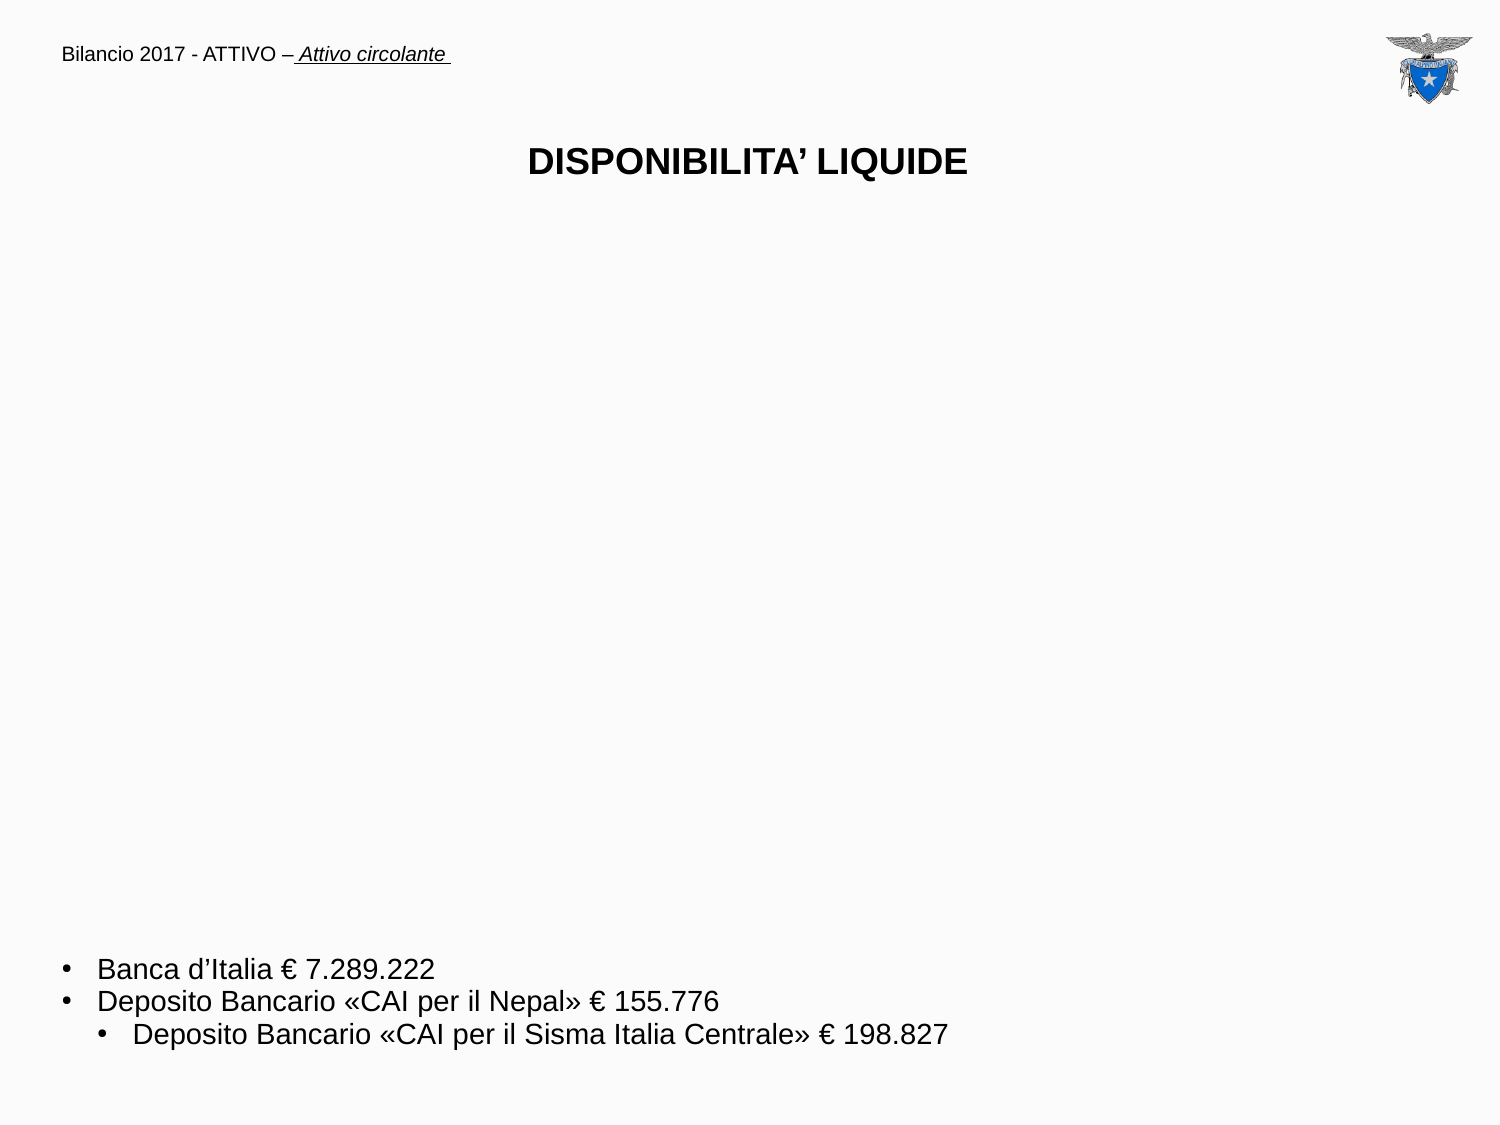

Bilancio 2017 - ATTIVO – Attivo circolante
DISPONIBILITA’ LIQUIDE
Banca d’Italia € 7.289.222
Deposito Bancario «CAI per il Nepal» € 155.776
Deposito Bancario «CAI per il Sisma Italia Centrale» € 198.827